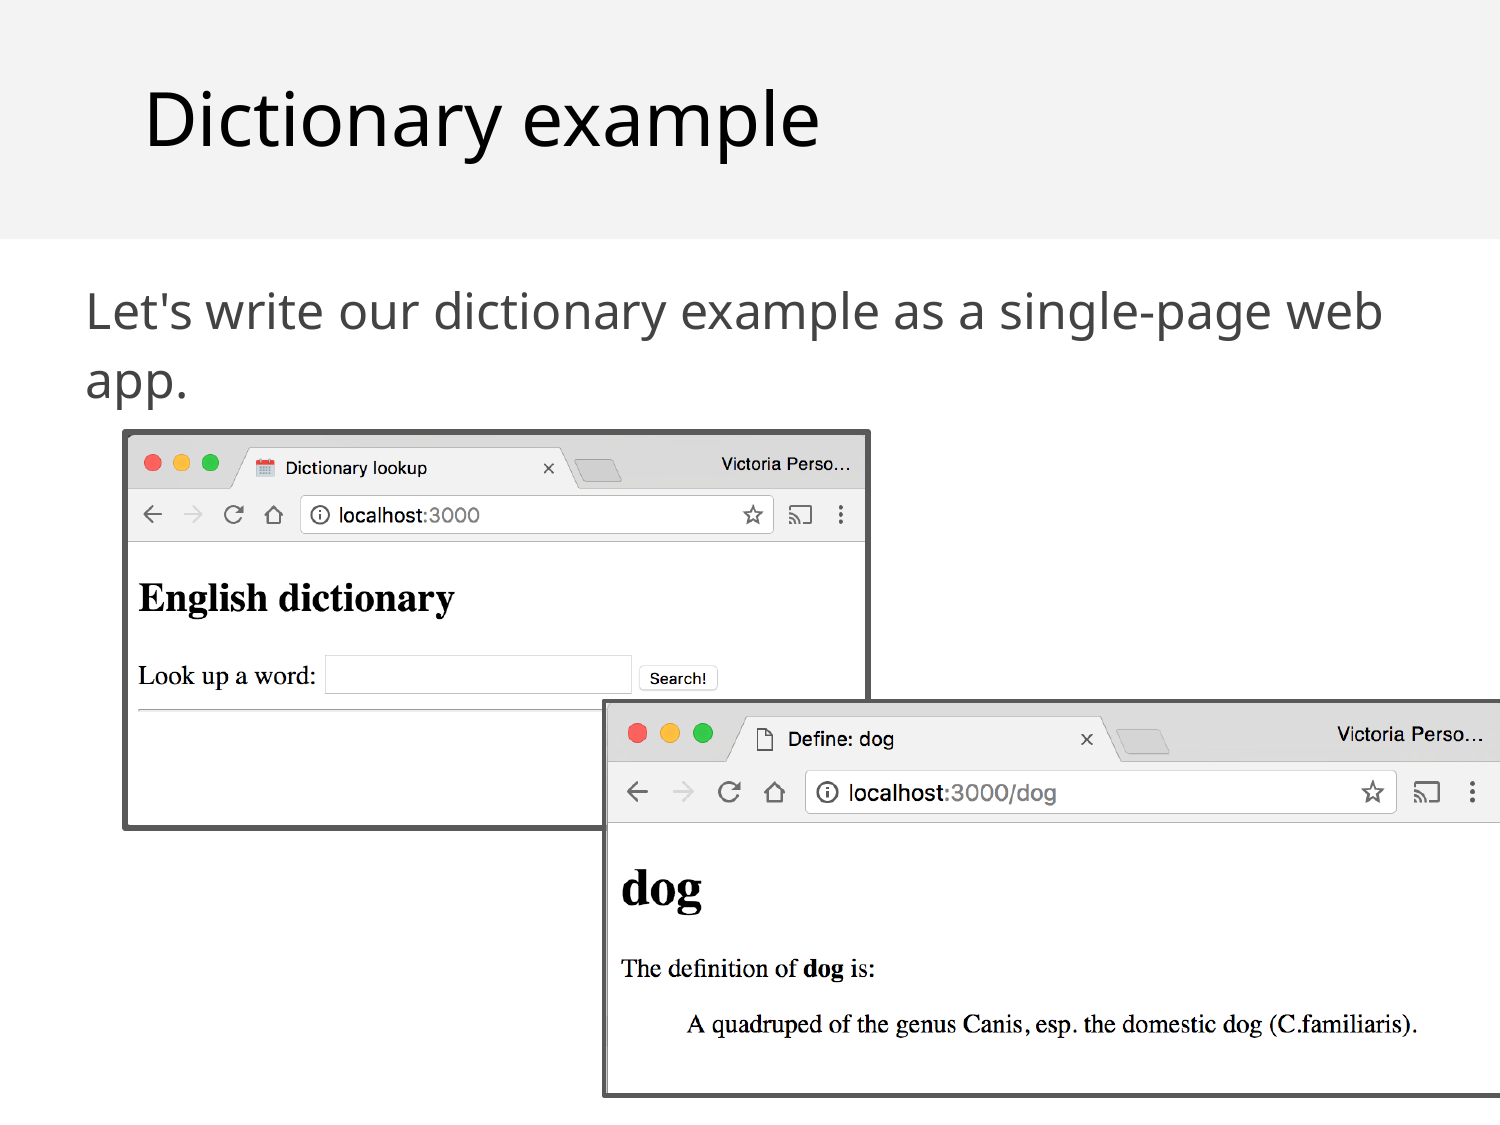

# Dictionary example
Let's write our dictionary example as a single-page web app.